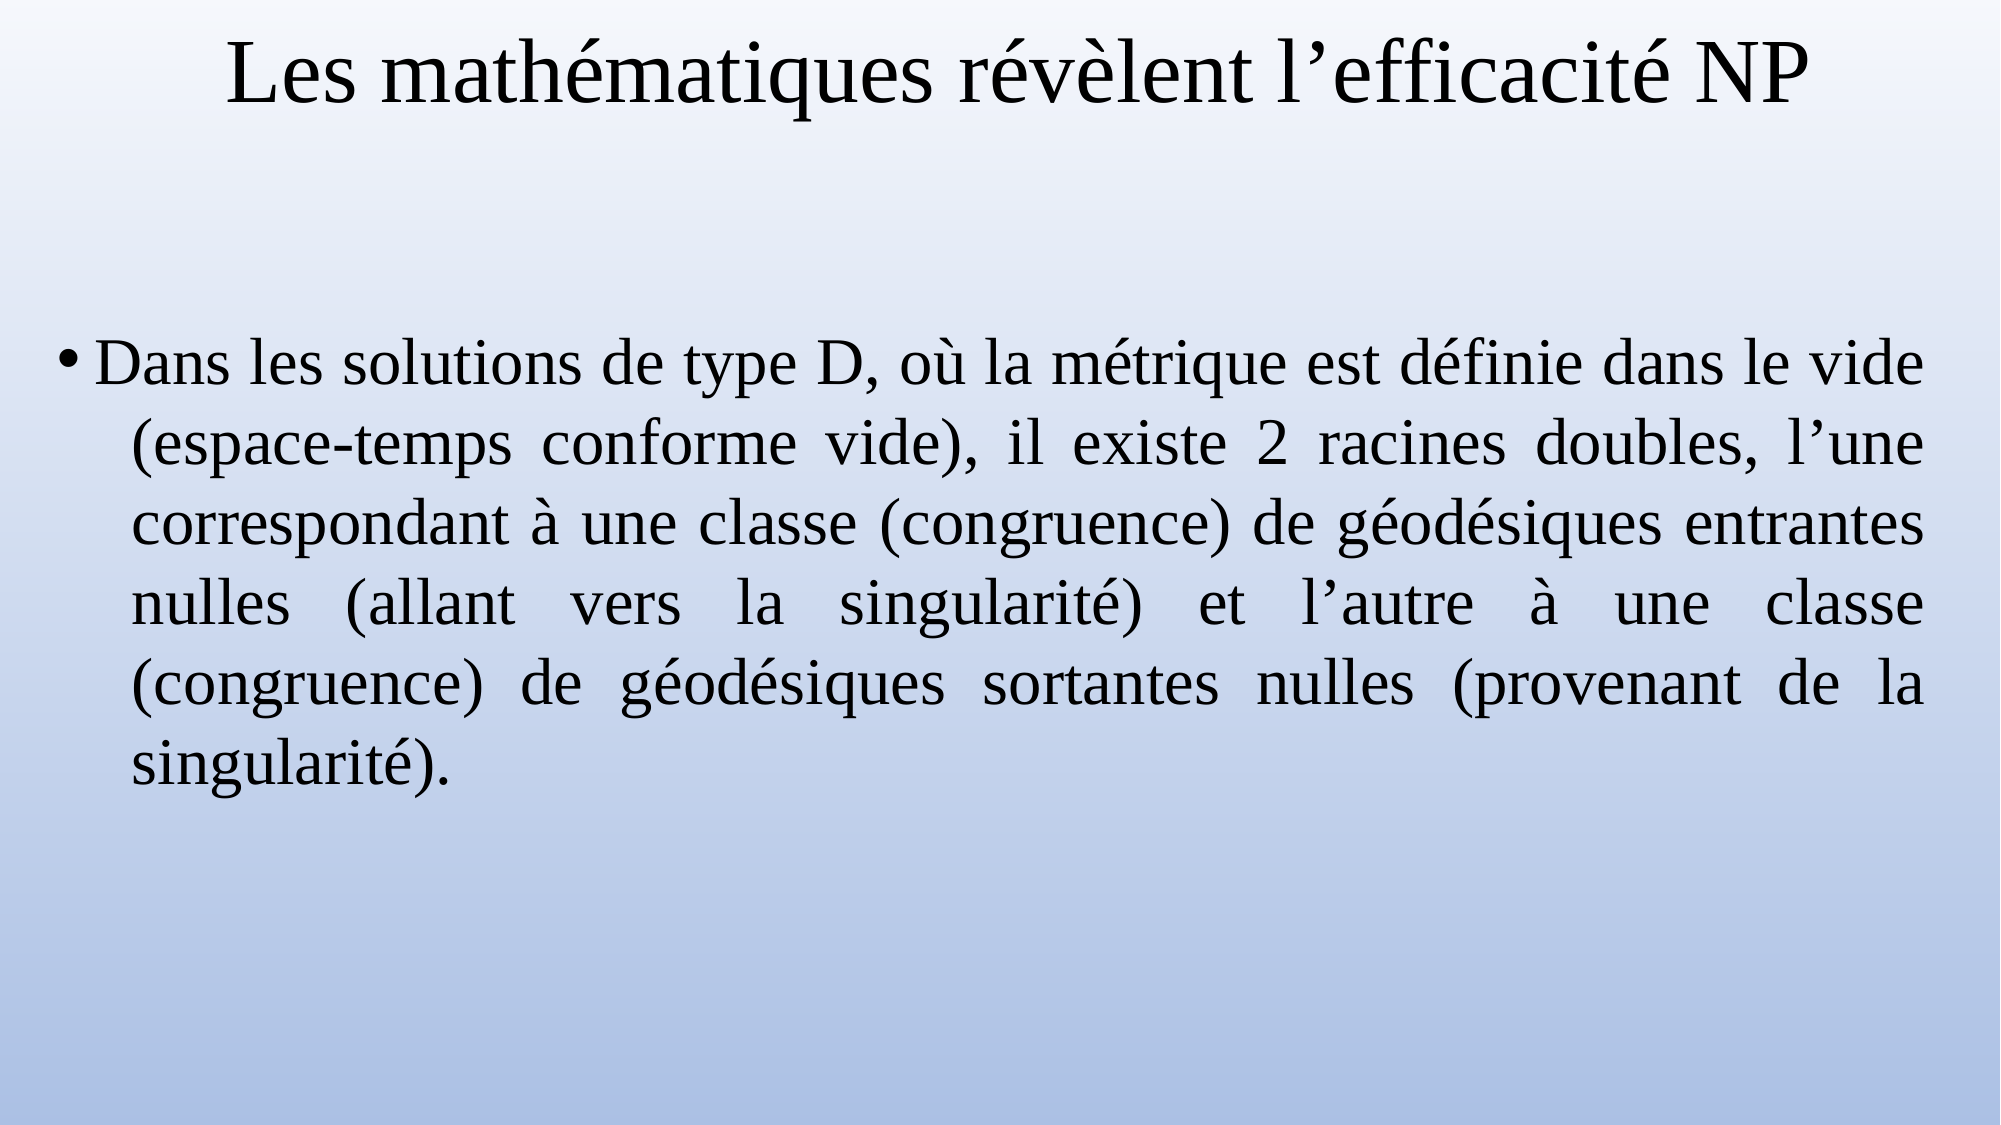

# Les mathématiques révèlent l’efficacité NP
Dans les solutions de type D, où la métrique est définie dans le vide (espace-temps conforme vide), il existe 2 racines doubles, l’une correspondant à une classe (congruence) de géodésiques entrantes nulles (allant vers la singularité) et l’autre à une classe (congruence) de géodésiques sortantes nulles (provenant de la singularité).